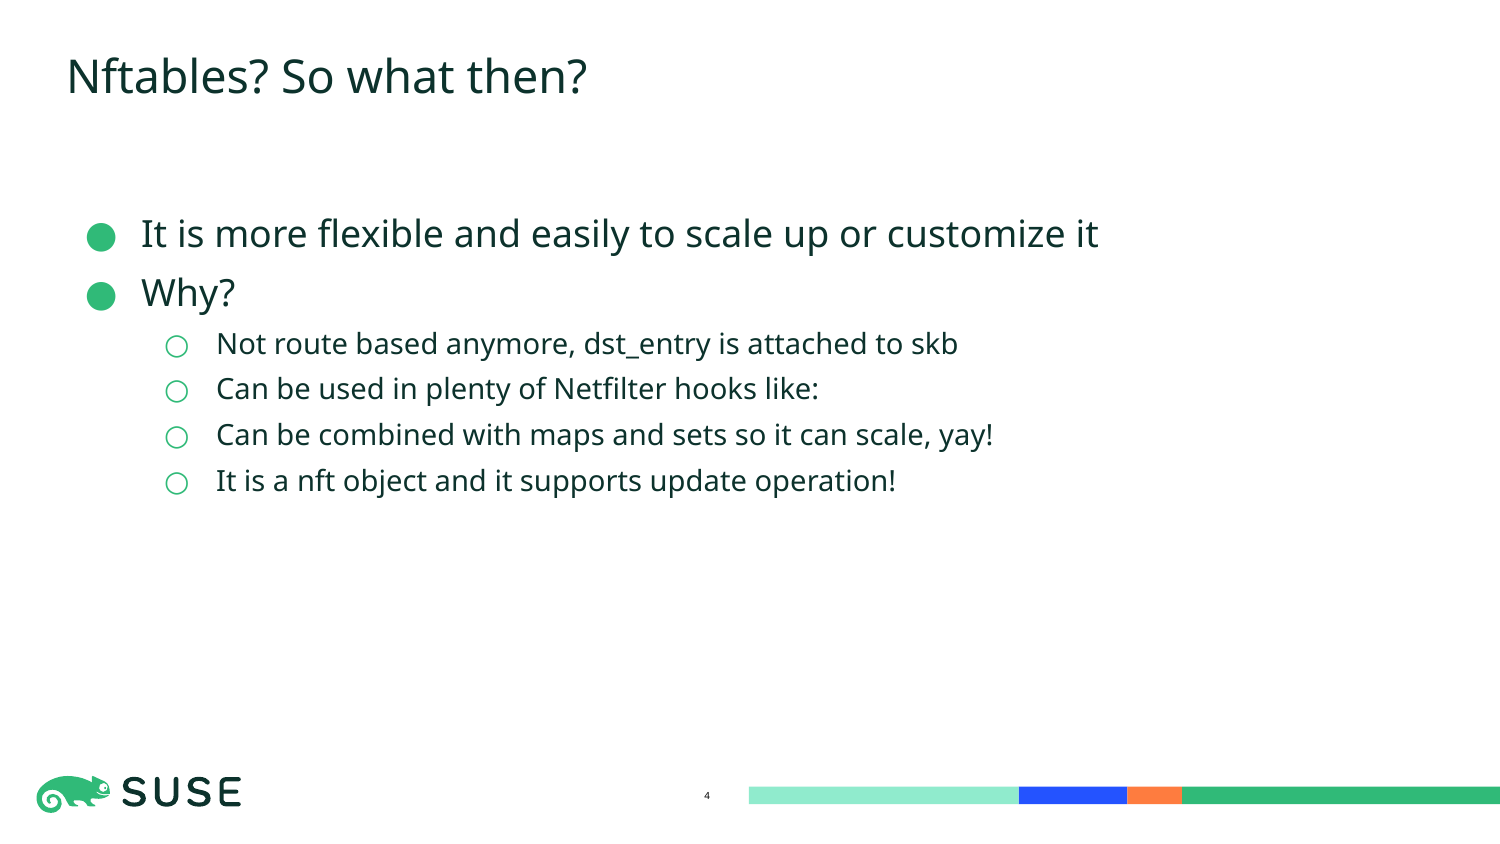

Nftables? So what then?
# It is more flexible and easily to scale up or customize it
Why?
Not route based anymore, dst_entry is attached to skb
Can be used in plenty of Netfilter hooks like:
Can be combined with maps and sets so it can scale, yay!
It is a nft object and it supports update operation!